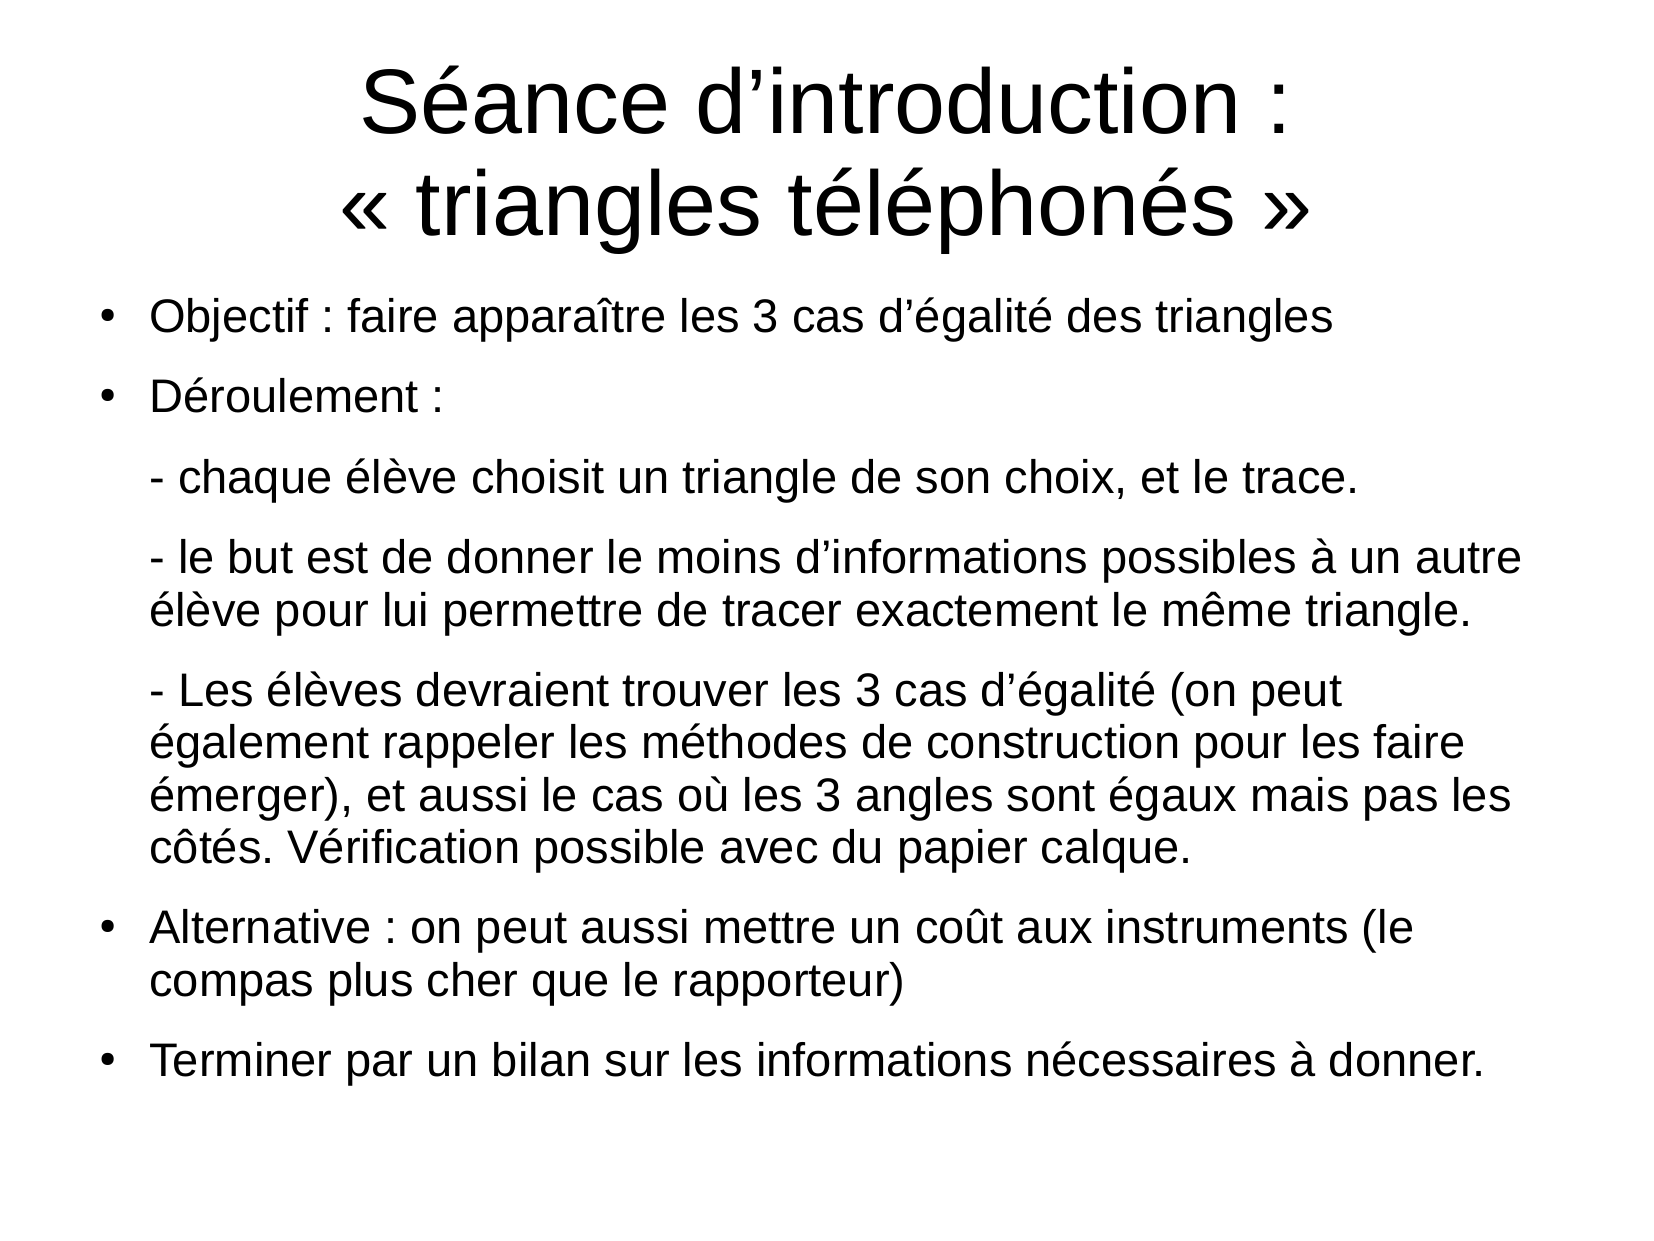

# Séance d’introduction : « triangles téléphonés »
Objectif : faire apparaître les 3 cas d’égalité des triangles
Déroulement :
- chaque élève choisit un triangle de son choix, et le trace.
- le but est de donner le moins d’informations possibles à un autre élève pour lui permettre de tracer exactement le même triangle.
- Les élèves devraient trouver les 3 cas d’égalité (on peut également rappeler les méthodes de construction pour les faire émerger), et aussi le cas où les 3 angles sont égaux mais pas les côtés. Vérification possible avec du papier calque.
Alternative : on peut aussi mettre un coût aux instruments (le compas plus cher que le rapporteur)
Terminer par un bilan sur les informations nécessaires à donner.